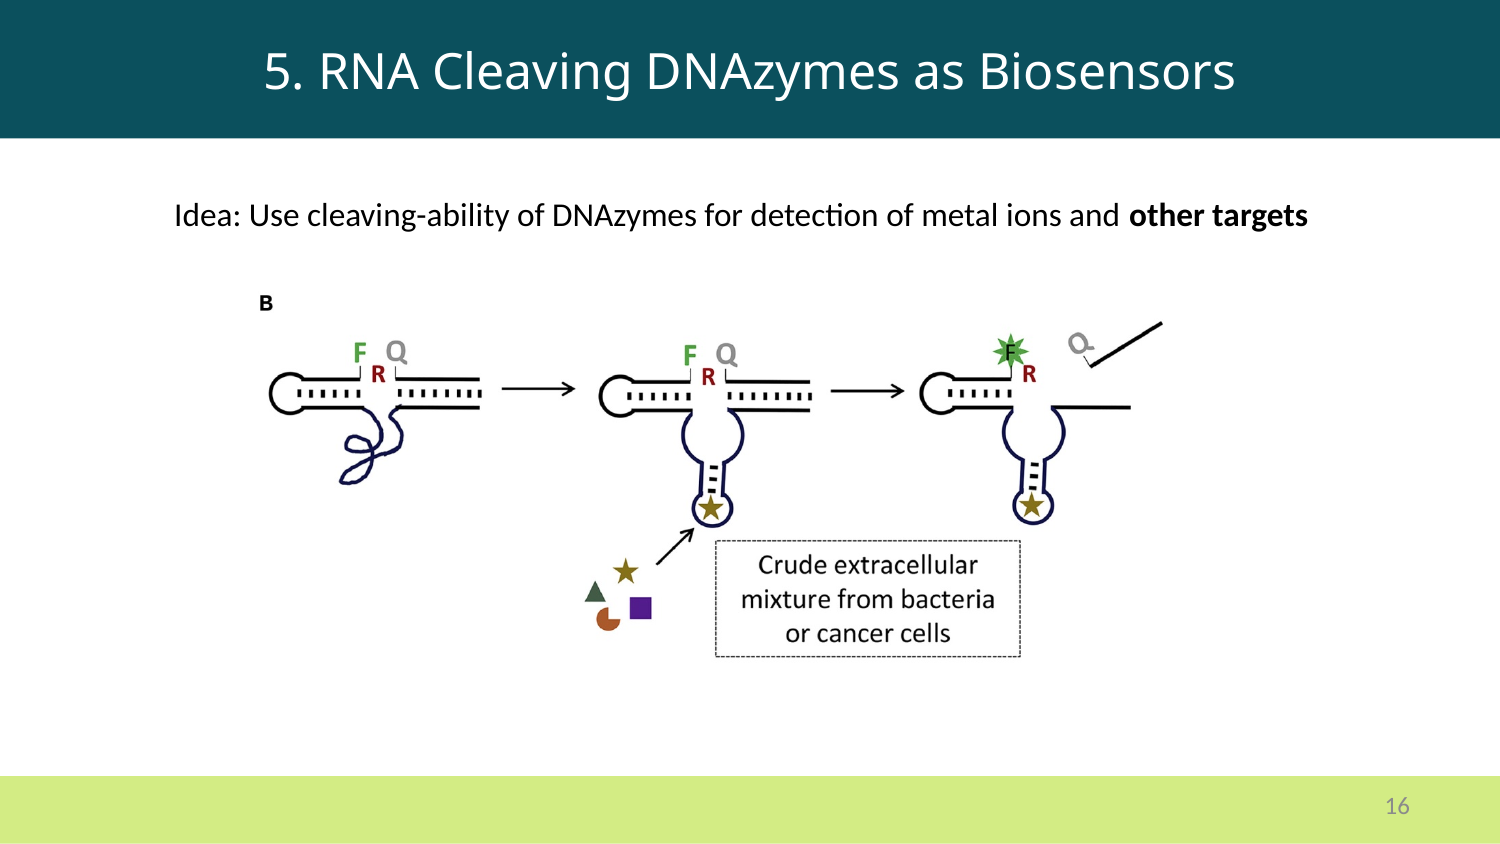

5. RNA Cleaving DNAzymes as Biosensors
Idea: Use cleaving-ability of DNAzymes for detection of metal ions and other targets